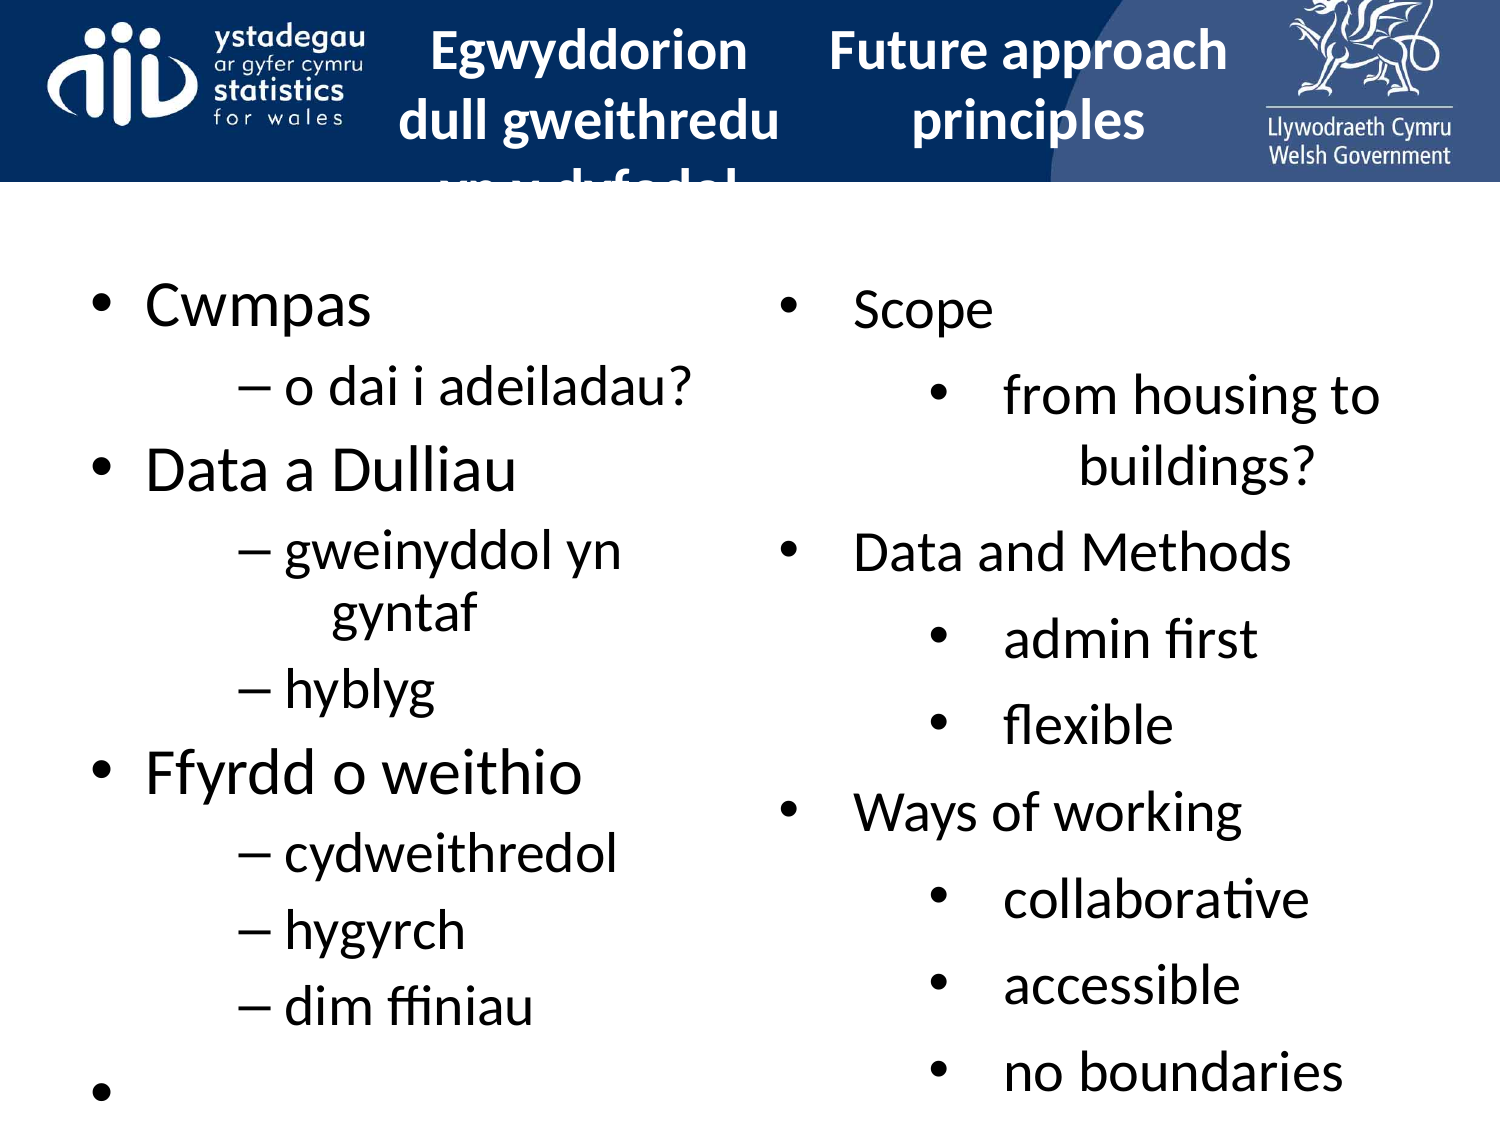

Egwyddorion dull gweithredu yn y dyfodol
# Future approach principles
Cwmpas
o dai i adeiladau?
Data a Dulliau
gweinyddol yn gyntaf
hyblyg
Ffyrdd o weithio
cydweithredol
hygyrch
dim ffiniau
Scope
from housing to buildings?
Data and Methods
admin first
flexible
Ways of working
collaborative
accessible
no boundaries